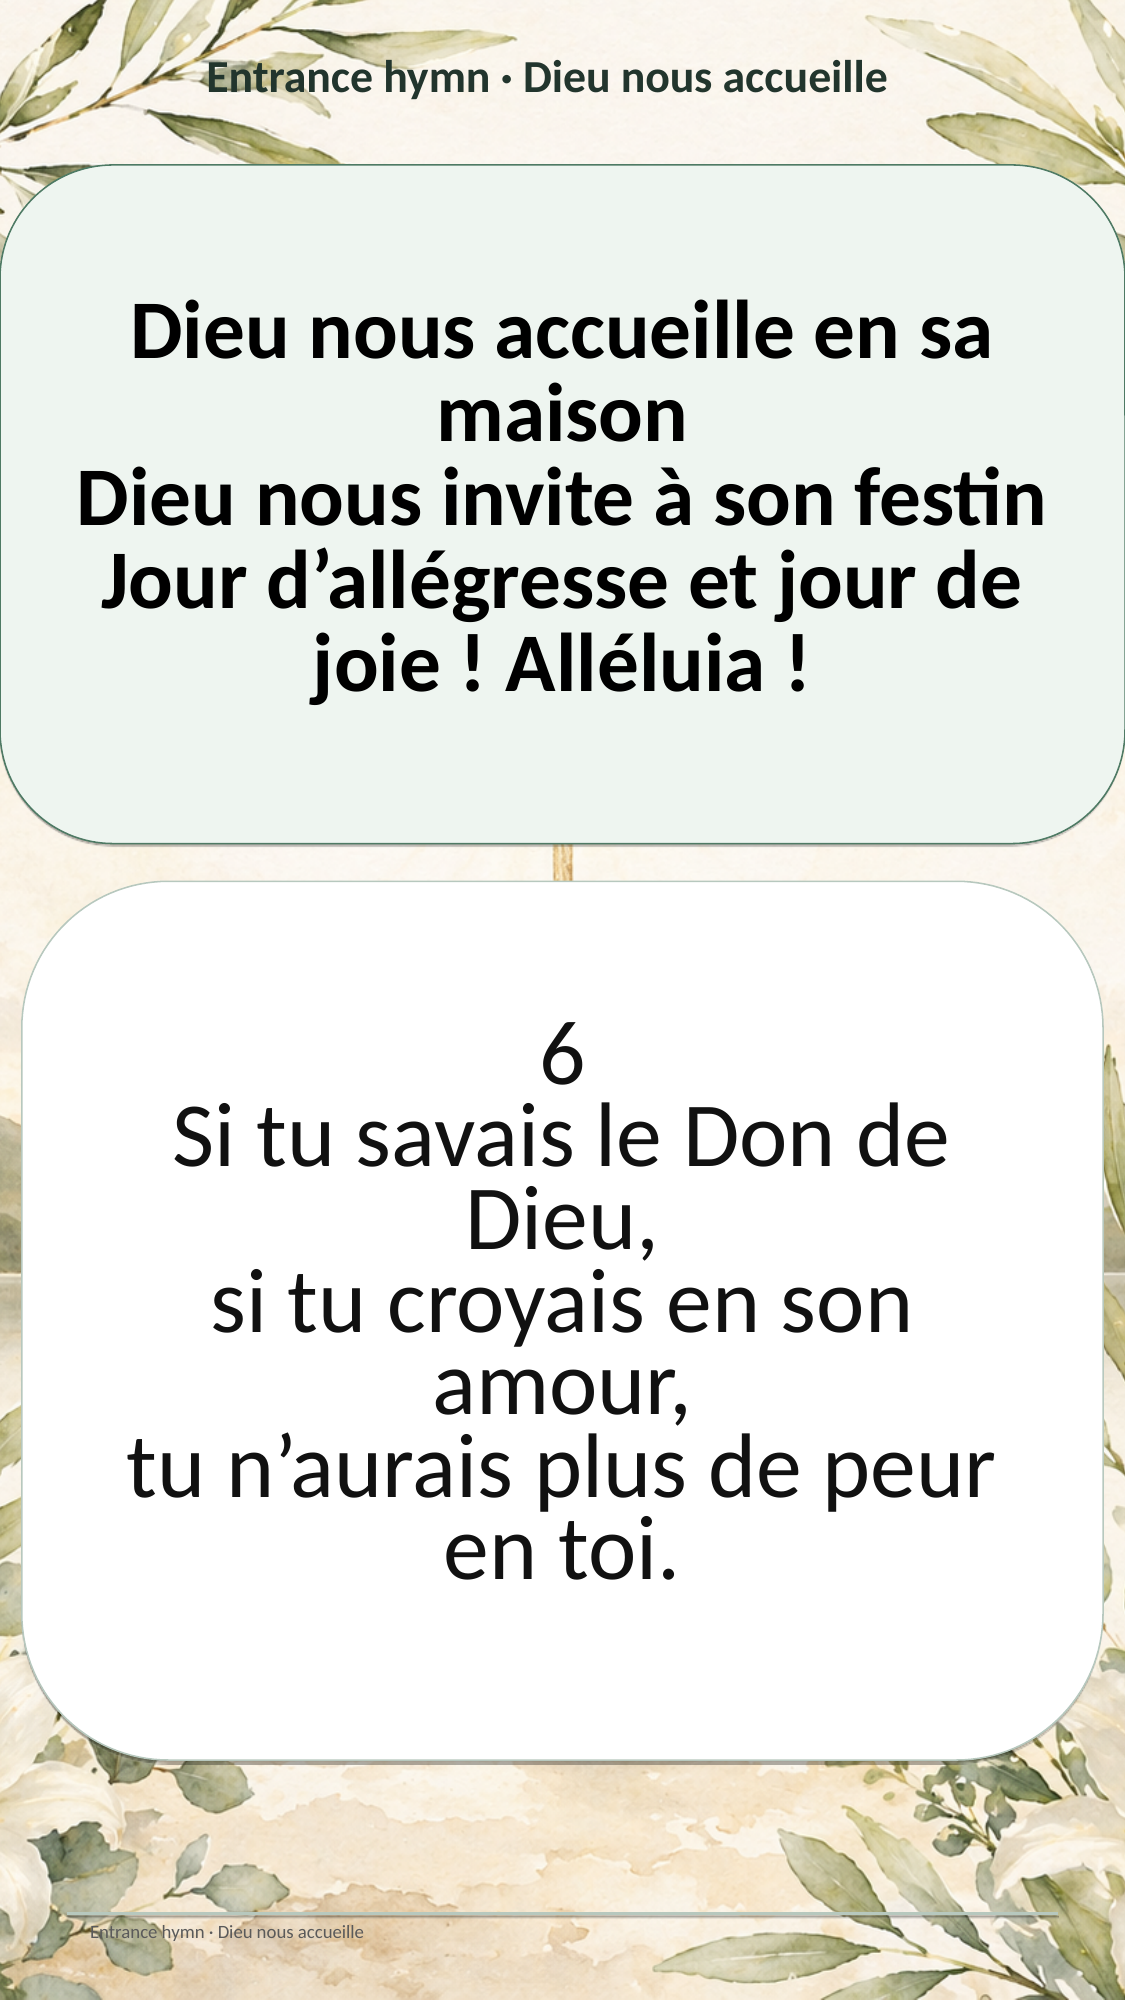

Entrance hymn · Dieu nous accueille
Dieu nous accueille en sa maison
Dieu nous invite à son festin
Jour d’allégresse et jour de joie ! Alléluia !
6
Si tu savais le Don de Dieu,
si tu croyais en son amour,
tu n’aurais plus de peur en toi.
Entrance hymn · Dieu nous accueille